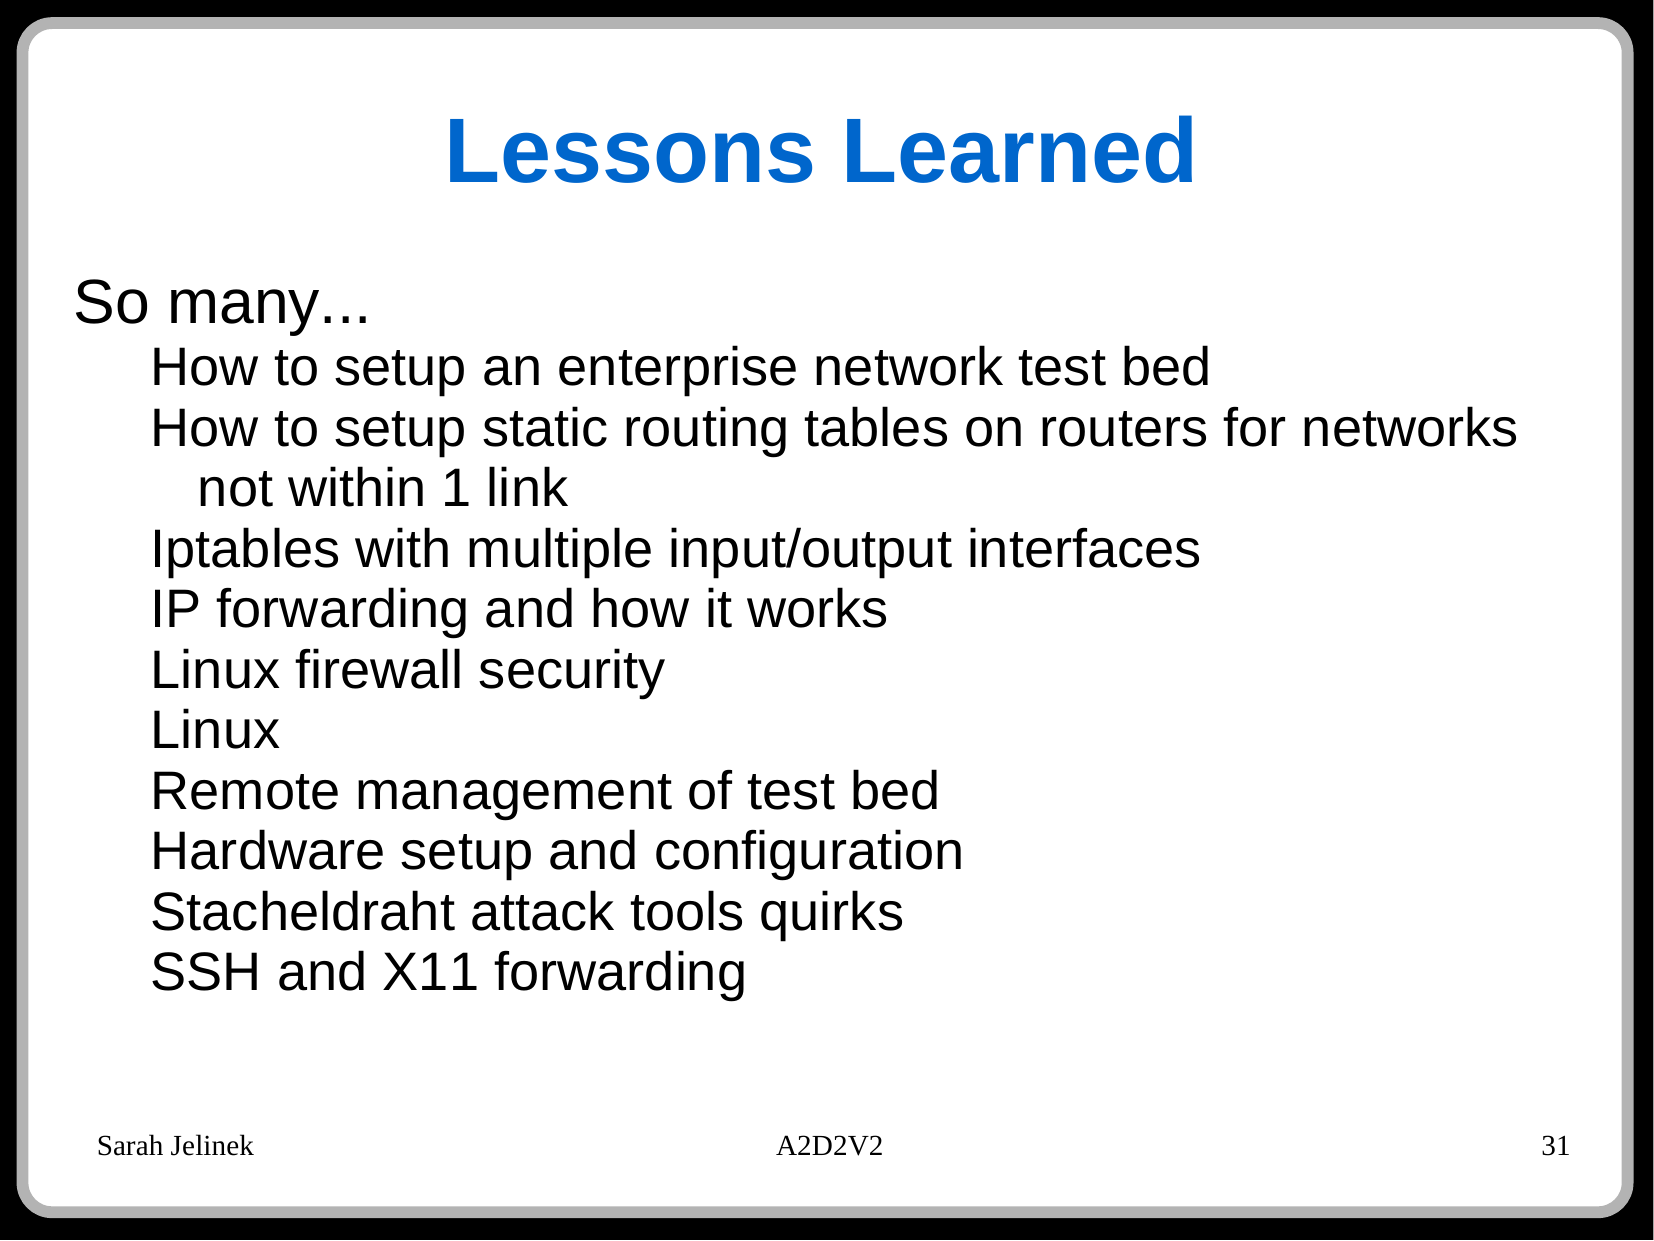

# Lessons Learned
So many...
How to setup an enterprise network test bed
How to setup static routing tables on routers for networks not within 1 link
Iptables with multiple input/output interfaces
IP forwarding and how it works
Linux firewall security
Linux
Remote management of test bed
Hardware setup and configuration
Stacheldraht attack tools quirks
SSH and X11 forwarding
Sarah Jelinek A2D2V2
31